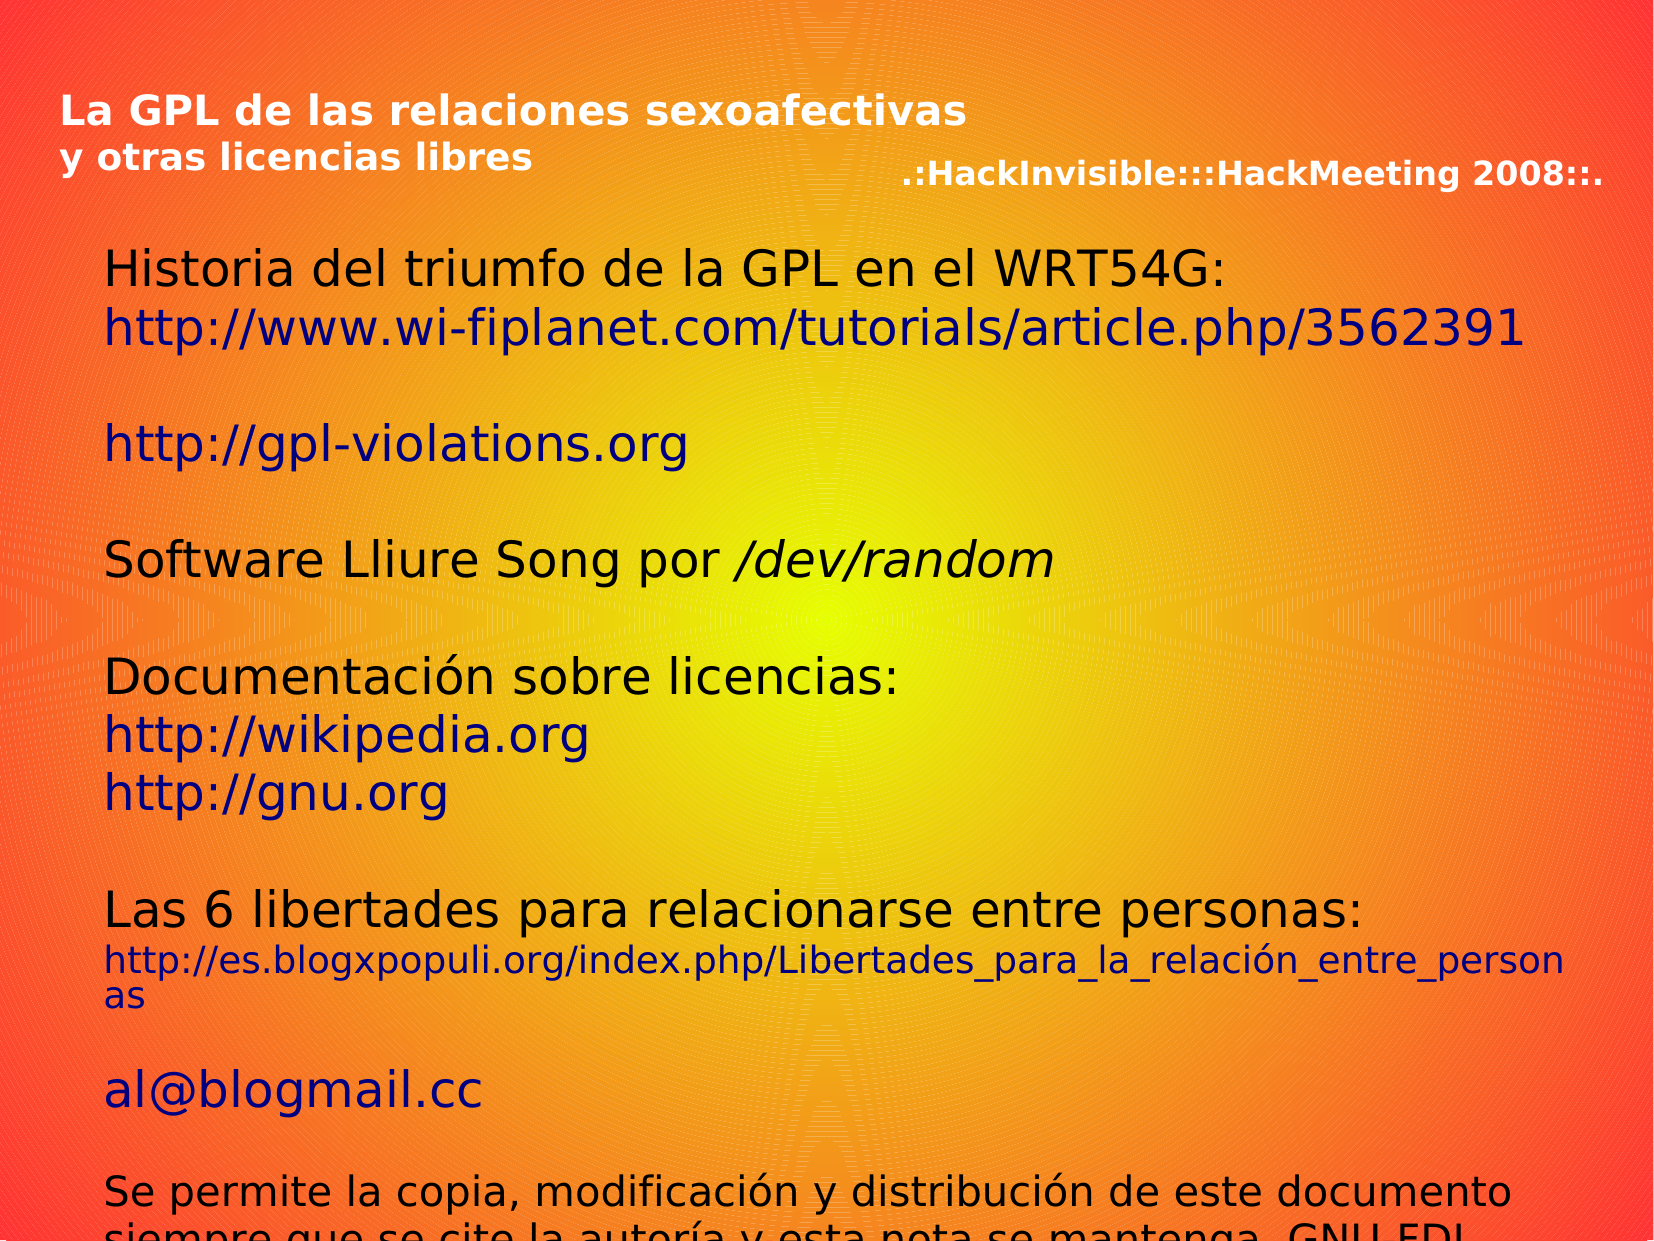

#
La GPL de las relaciones sexoafectivas
y otras licencias libres
.:HackInvisible:::HackMeeting 2008::.
Historia del triumfo de la GPL en el WRT54G:
http://www.wi-fiplanet.com/tutorials/article.php/3562391
http://gpl-violations.org
Software Lliure Song por /dev/random
Documentación sobre licencias:
http://wikipedia.org
http://gnu.org
Las 6 libertades para relacionarse entre personas:
http://es.blogxpopuli.org/index.php/Libertades_para_la_relación_entre_personas
al@blogmail.cc
Se permite la copia, modificación y distribución de este documento siempre que se cite la autoría y esta nota se mantenga. GNU-FDL.